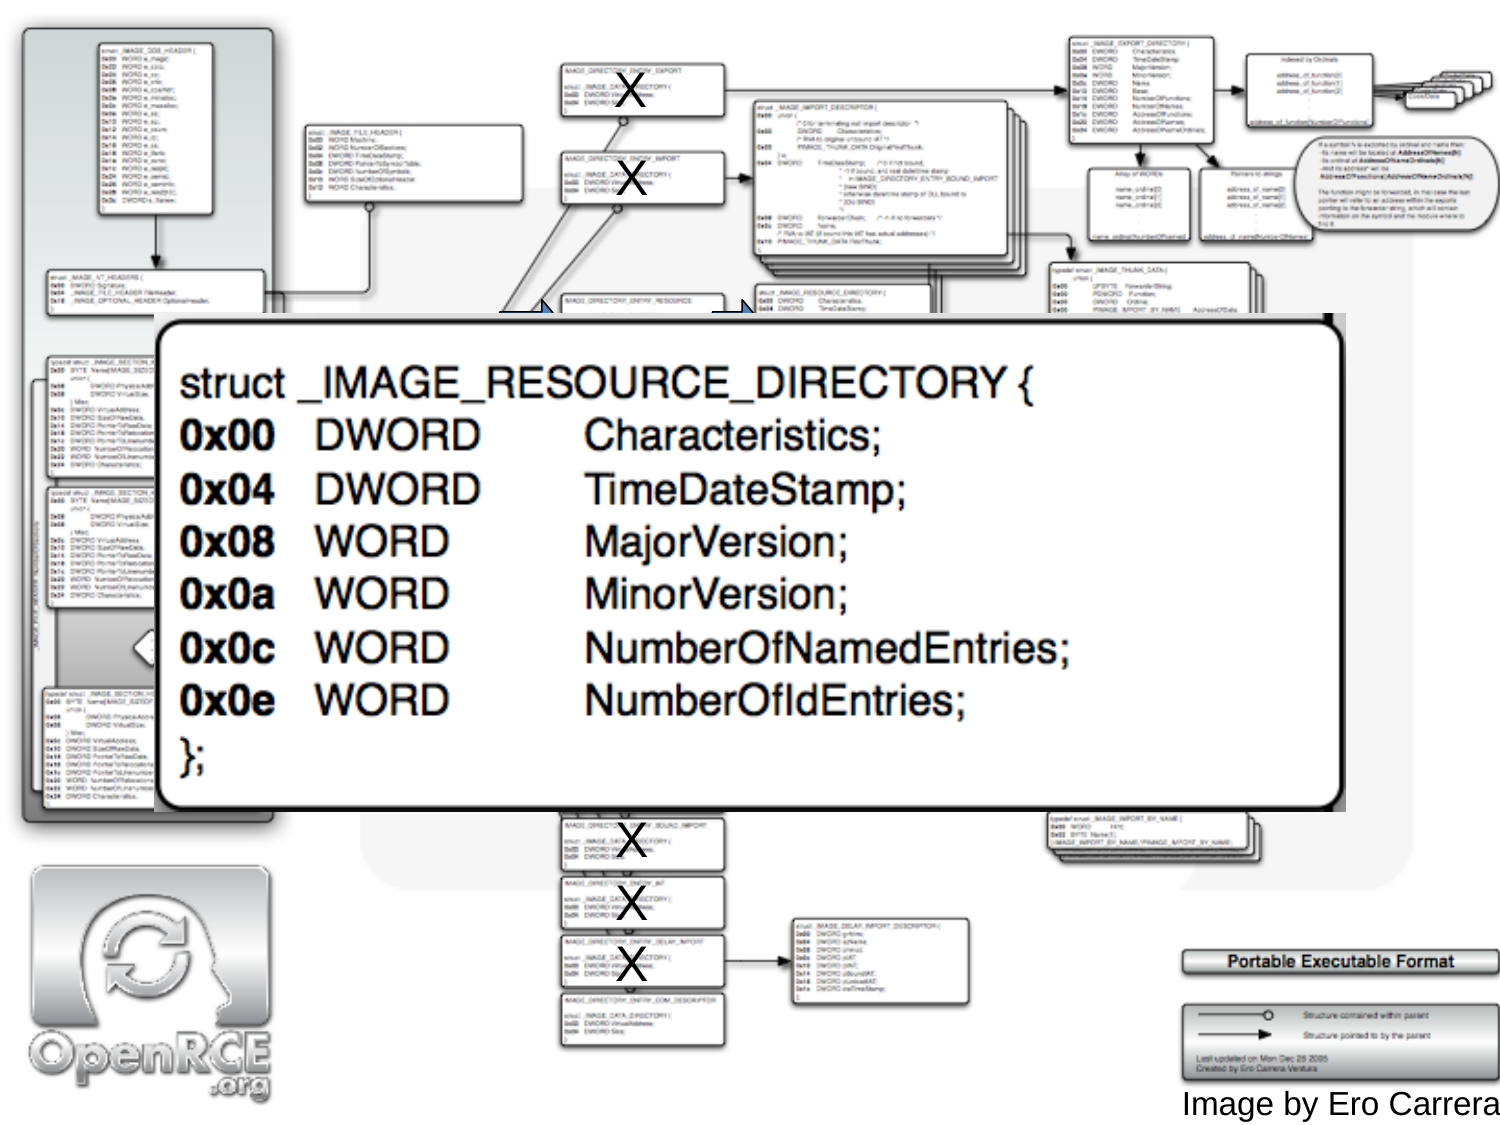

X
X
X
X
X
X
X
X
X
Image by Ero Carrera